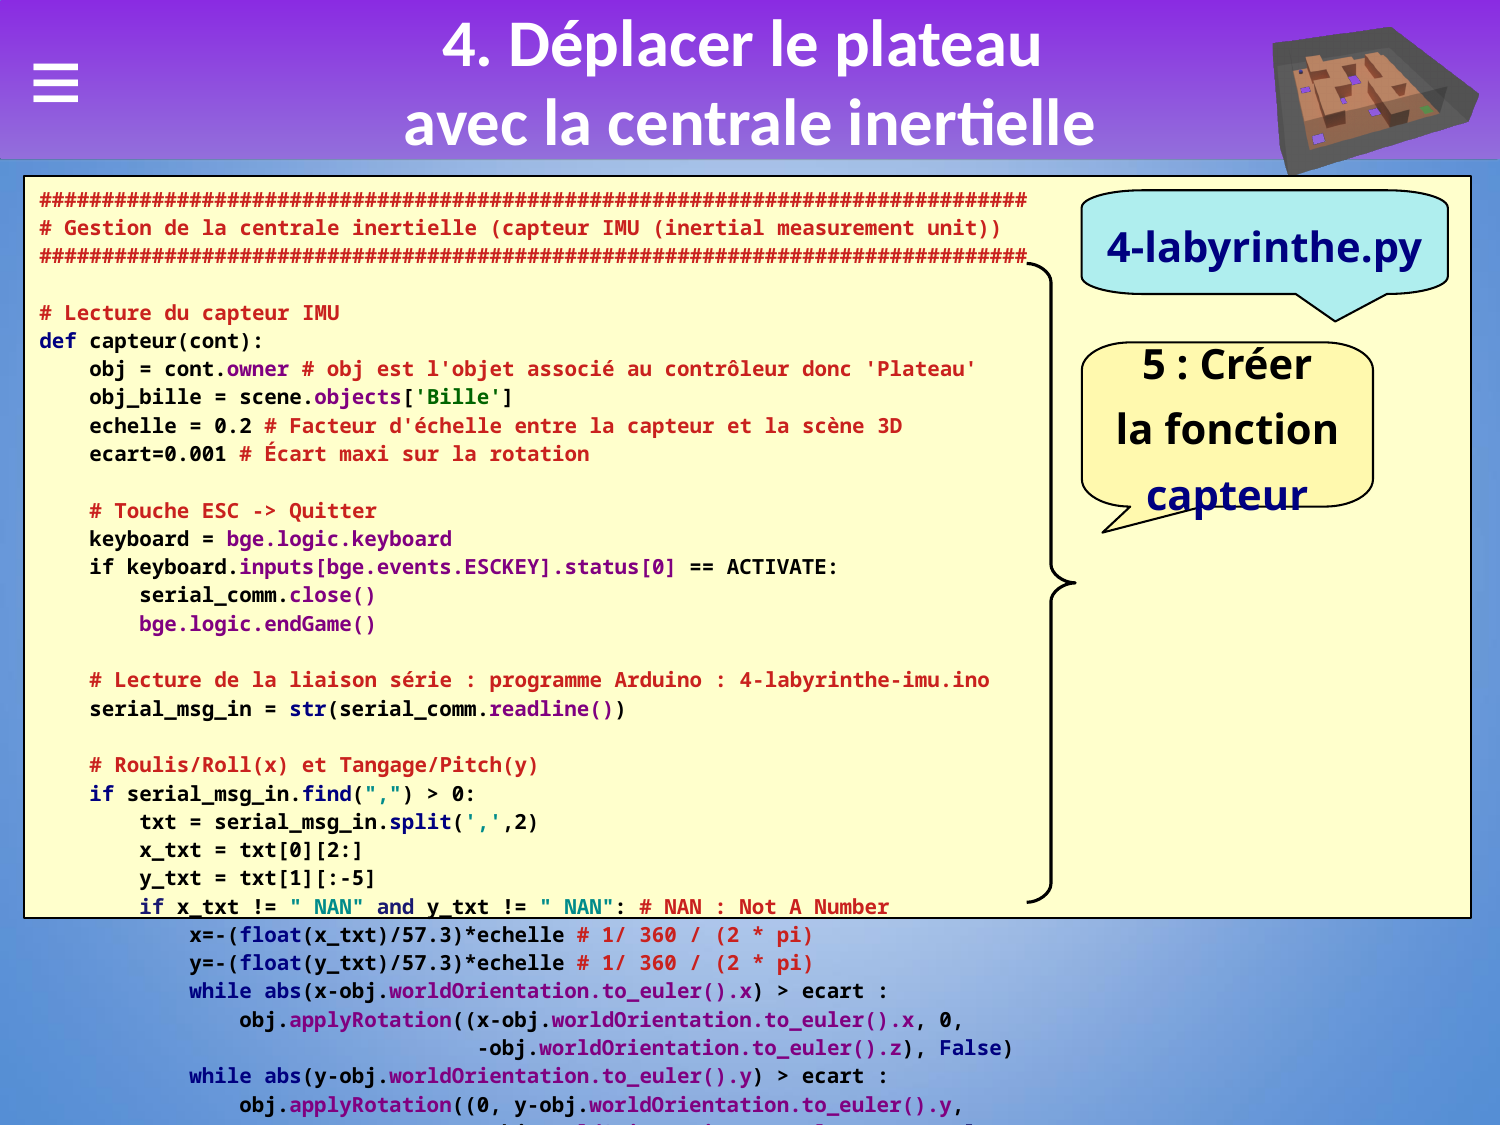

4. Déplacer le plateau
avec la centrale inertielle
≡
###############################################################################
# Gestion de la centrale inertielle (capteur IMU (inertial measurement unit))
###############################################################################
# Lecture du capteur IMU
def capteur(cont):
 obj = cont.owner # obj est l'objet associé au contrôleur donc 'Plateau'
 obj_bille = scene.objects['Bille']
 echelle = 0.2 # Facteur d'échelle entre la capteur et la scène 3D
 ecart=0.001 # Écart maxi sur la rotation
 # Touche ESC -> Quitter
 keyboard = bge.logic.keyboard
 if keyboard.inputs[bge.events.ESCKEY].status[0] == ACTIVATE:
 serial_comm.close()
 bge.logic.endGame()
 # Lecture de la liaison série : programme Arduino : 4-labyrinthe-imu.ino
 serial_msg_in = str(serial_comm.readline())
 # Roulis/Roll(x) et Tangage/Pitch(y)
 if serial_msg_in.find(",") > 0:
 txt = serial_msg_in.split(',',2)
 x_txt = txt[0][2:]
 y_txt = txt[1][:-5]
 if x_txt != " NAN" and y_txt != " NAN": # NAN : Not A Number
 x=-(float(x_txt)/57.3)*echelle # 1/ 360 / (2 * pi)
 y=-(float(y_txt)/57.3)*echelle # 1/ 360 / (2 * pi)
 while abs(x-obj.worldOrientation.to_euler().x) > ecart :
 obj.applyRotation((x-obj.worldOrientation.to_euler().x, 0,
 -obj.worldOrientation.to_euler().z), False)
 while abs(y-obj.worldOrientation.to_euler().y) > ecart :
 obj.applyRotation((0, y-obj.worldOrientation.to_euler().y,
 -obj.worldOrientation.to_euler().z), False)
4-labyrinthe.py
5 : Créer
la fonction
capteur